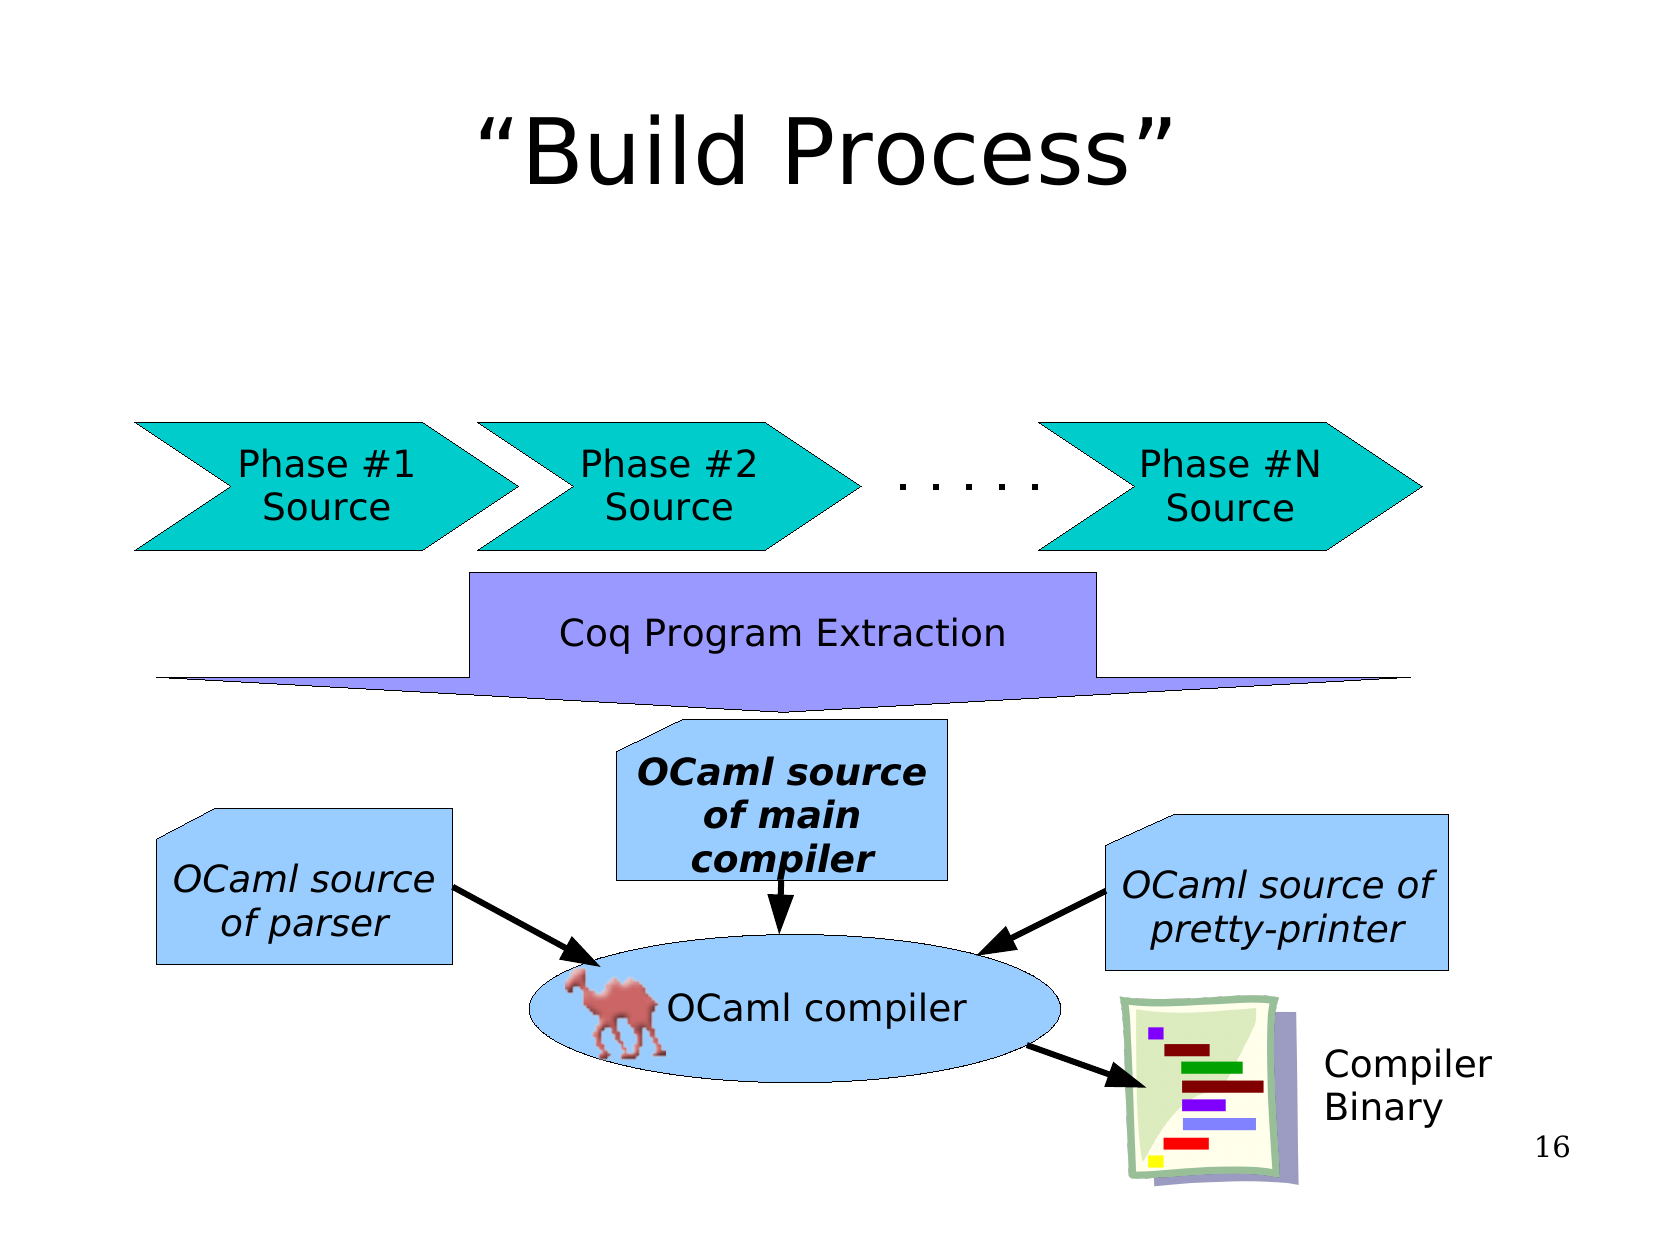

# “Build Process”
Phase #1
Source
Phase #2
Source
Phase #N
Source
Coq Program Extraction
OCaml source of main compiler
OCaml source of parser
OCaml source of pretty-printer
OCaml compiler
Compiler
Binary
16